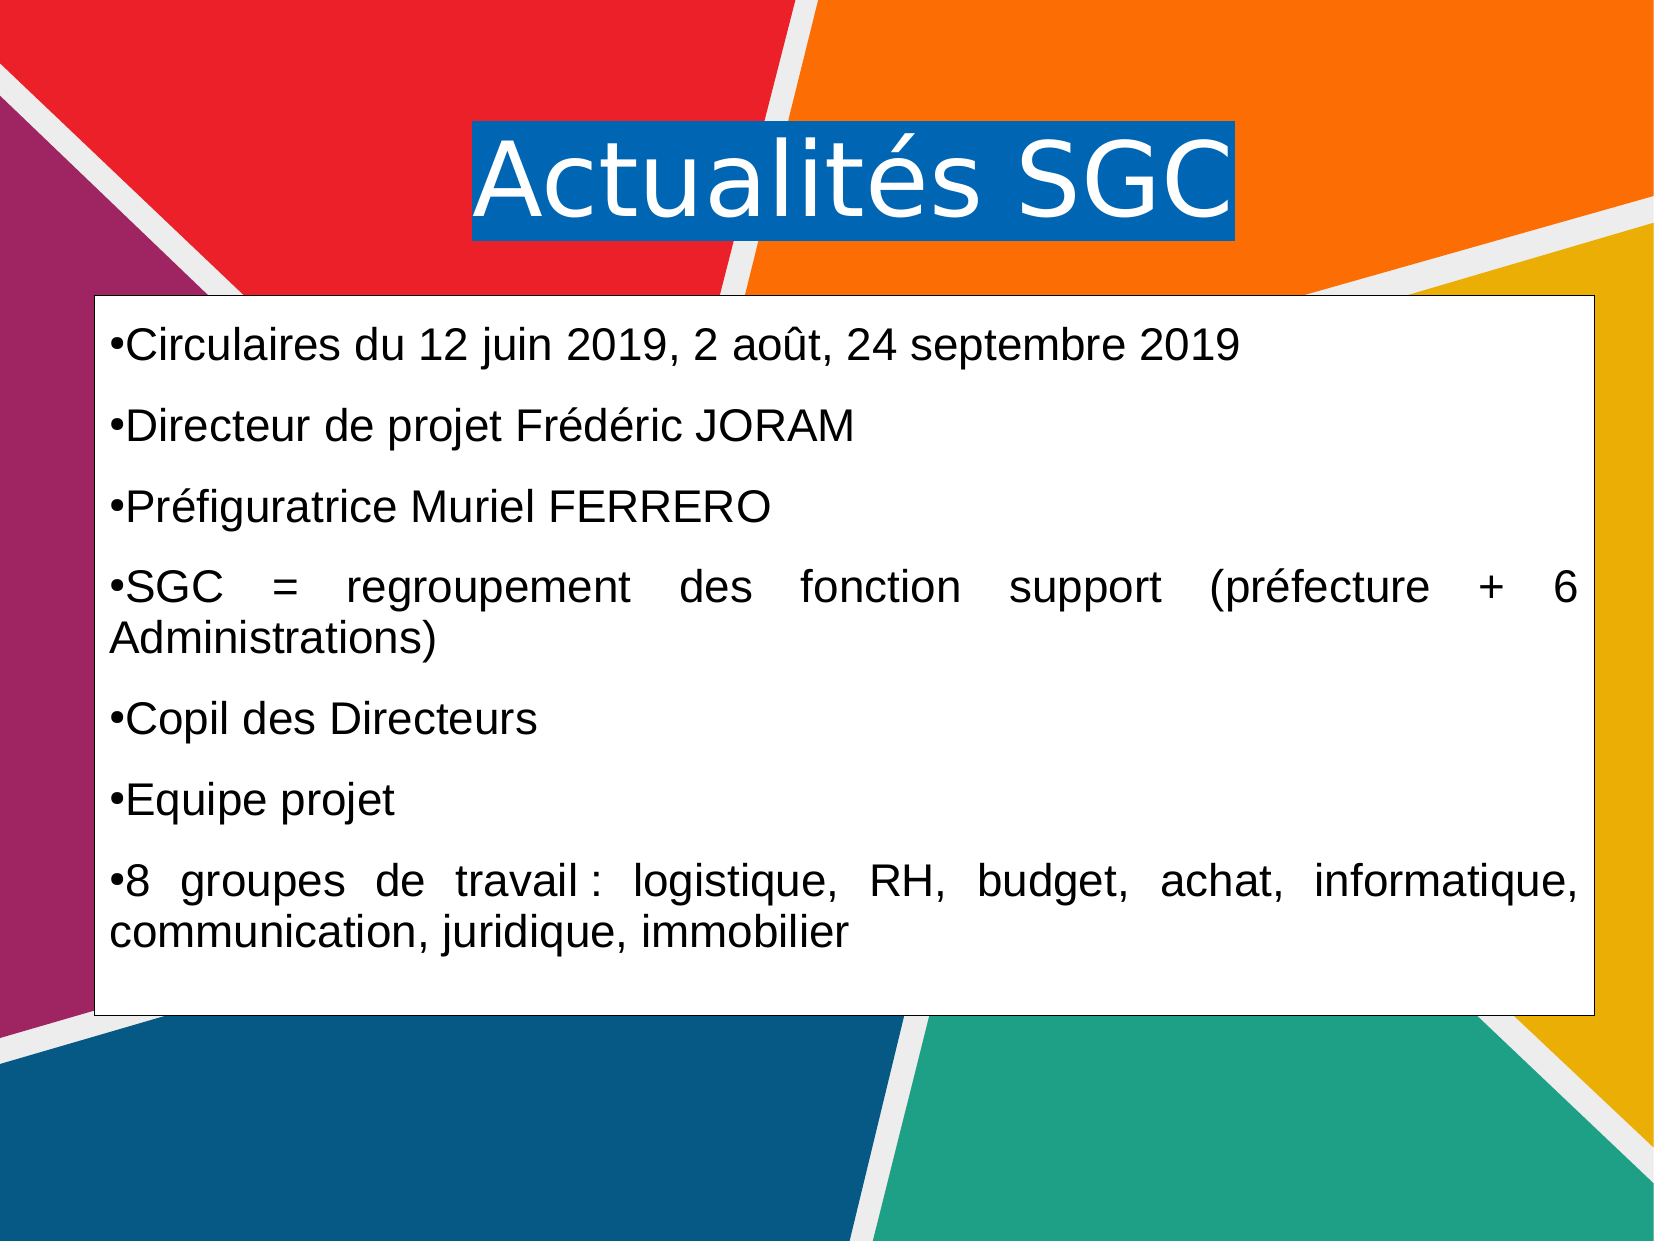

# Actualités SGC
Circulaires du 12 juin 2019, 2 août, 24 septembre 2019
Directeur de projet Frédéric JORAM
Préfiguratrice Muriel FERRERO
SGC = regroupement des fonction support (préfecture + 6 Administrations)
Copil des Directeurs
Equipe projet
8 groupes de travail : logistique, RH, budget, achat, informatique, communication, juridique, immobilier